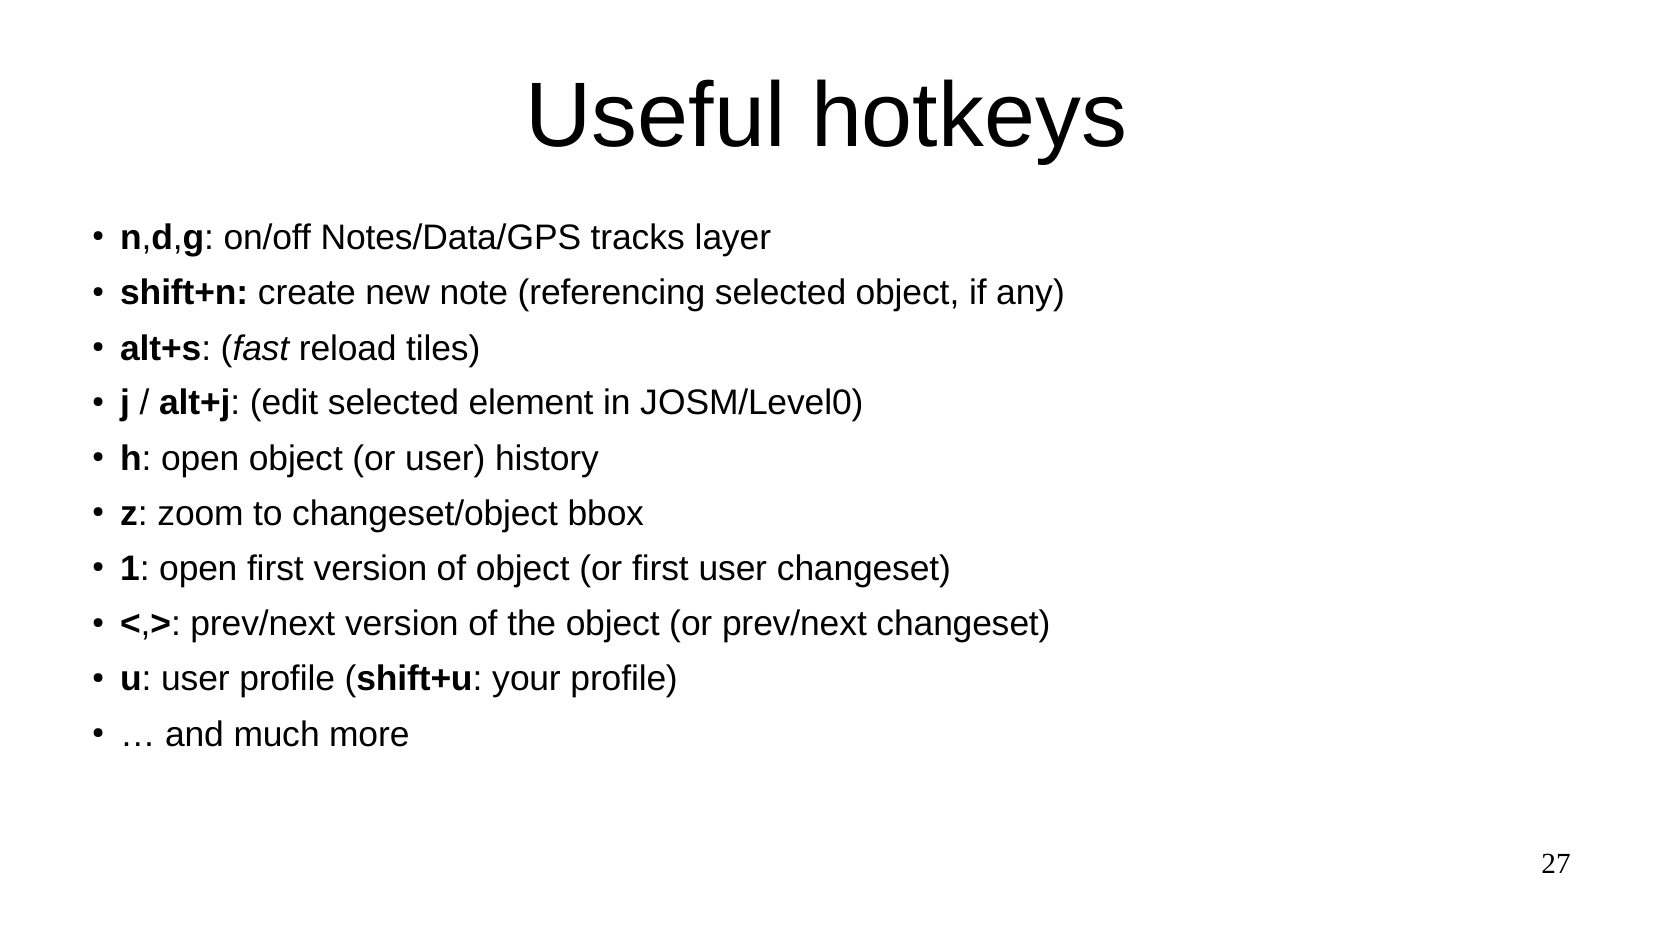

# Useful hotkeys
n,d,g: on/off Notes/Data/GPS tracks layer
shift+n: create new note (referencing selected object, if any)
alt+s: (fast reload tiles)
j / alt+j: (edit selected element in JOSM/Level0)
h: open object (or user) history
z: zoom to changeset/object bbox
1: open first version of object (or first user changeset)
<,>: prev/next version of the object (or prev/next changeset)
u: user profile (shift+u: your profile)
… and much more
27